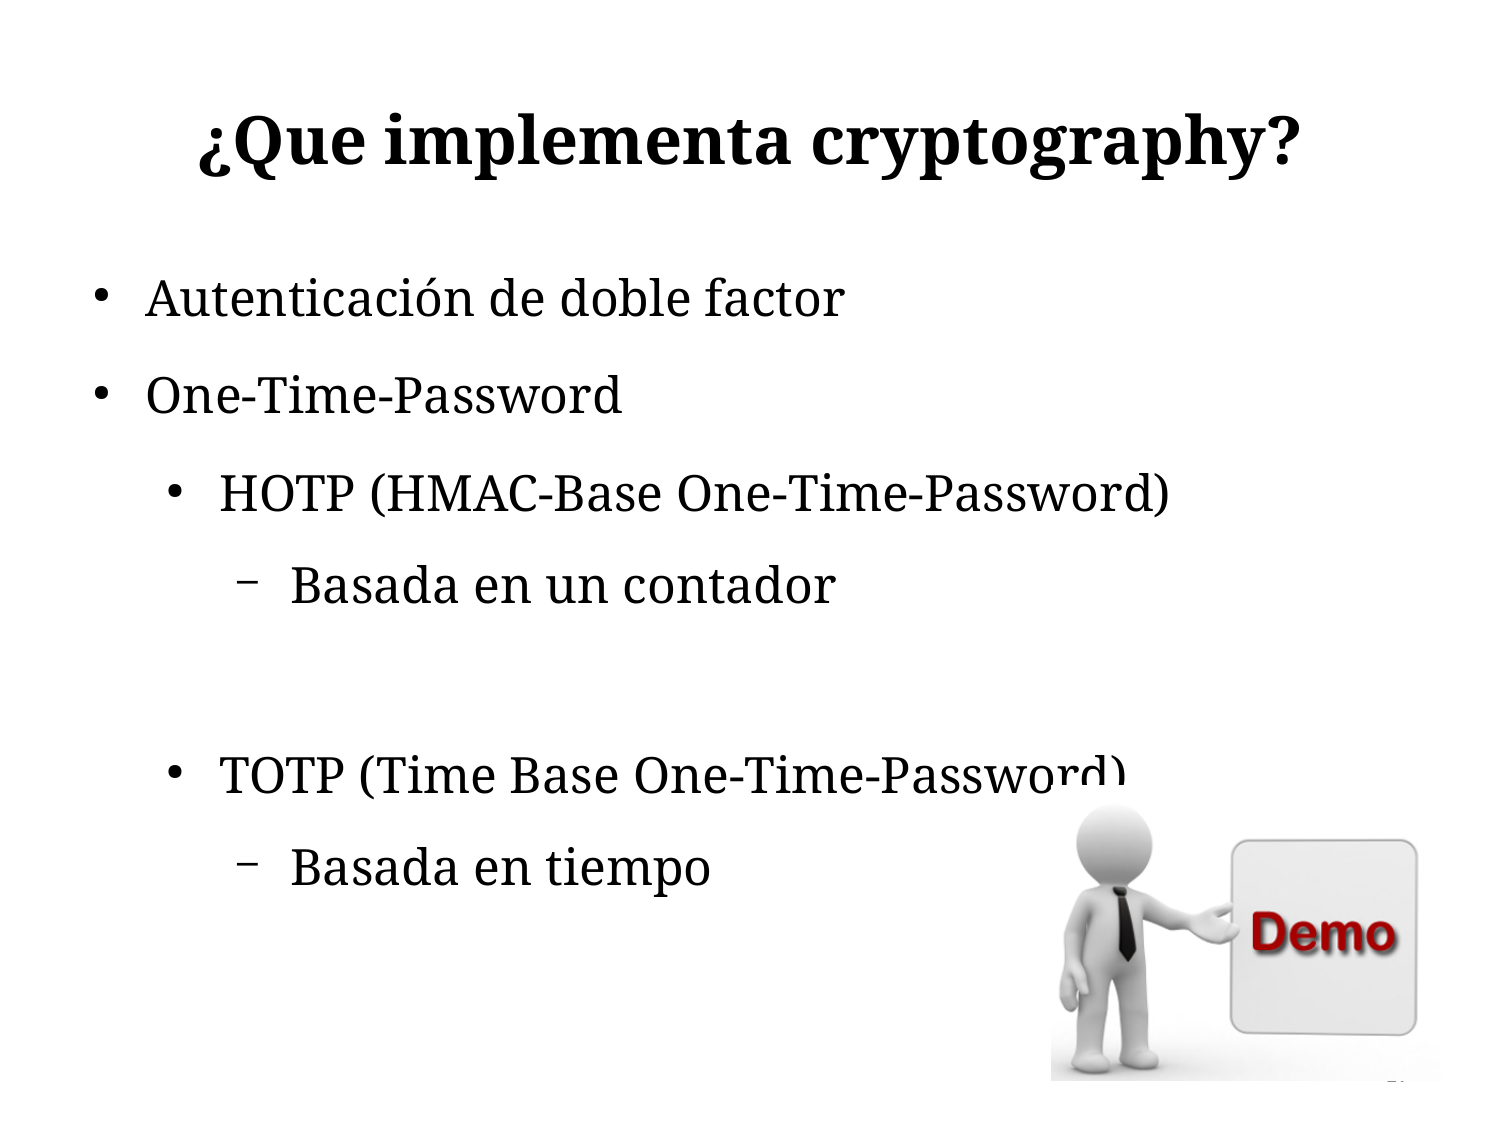

# ¿Que implementa cryptography?
Autenticación de doble factor
One-Time-Password
HOTP (HMAC-Base One-Time-Password)
Basada en un contador
TOTP (Time Base One-Time-Password)
Basada en tiempo
Luis González Fernández - Cryptography
19